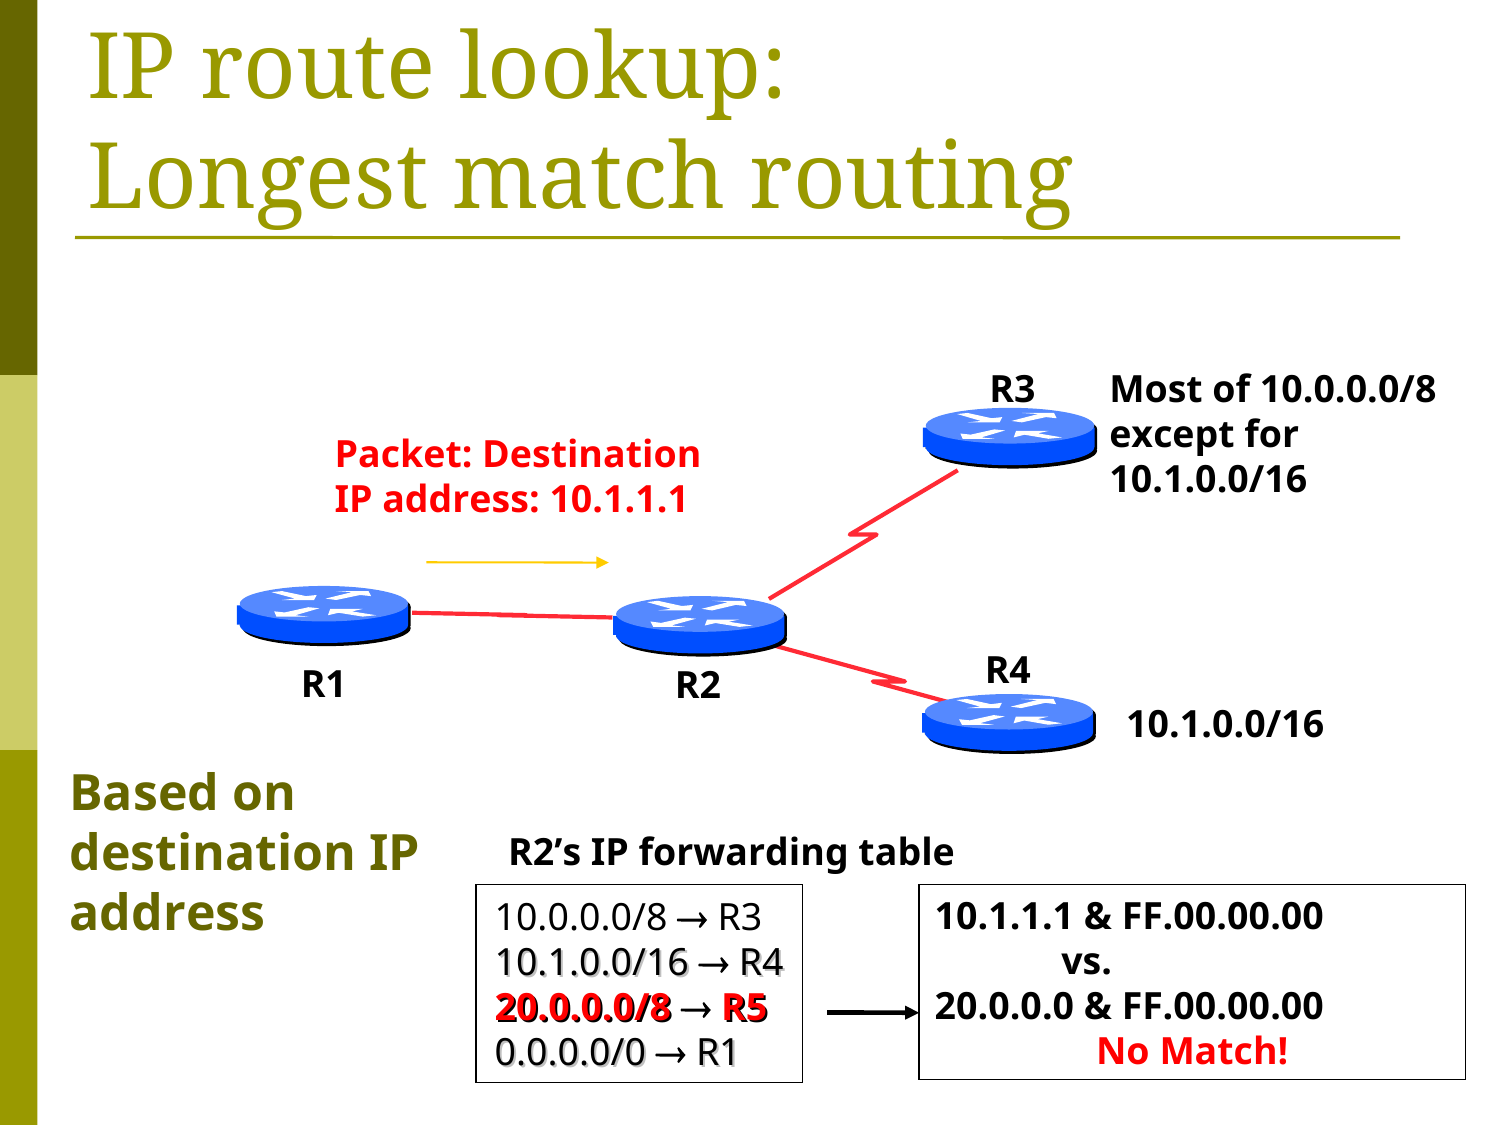

# IP route lookup: Longest match routing
R3
Most of 10.0.0.0/8 except for
10.1.0.0/16
Packet: Destination
IP address: 10.1.1.1
R1
R4
R2
10.1.0.0/16
Based on destination IP address
R2’s IP forwarding table
10.0.0.0/8  R3
10.1.0.0/16  R4
20.0.0.0/8  R5
0.0.0.0/0  R1
10.1.1.1 & FF.00.00.00
 vs.
20.0.0.0 & FF.00.00.00
No Match!